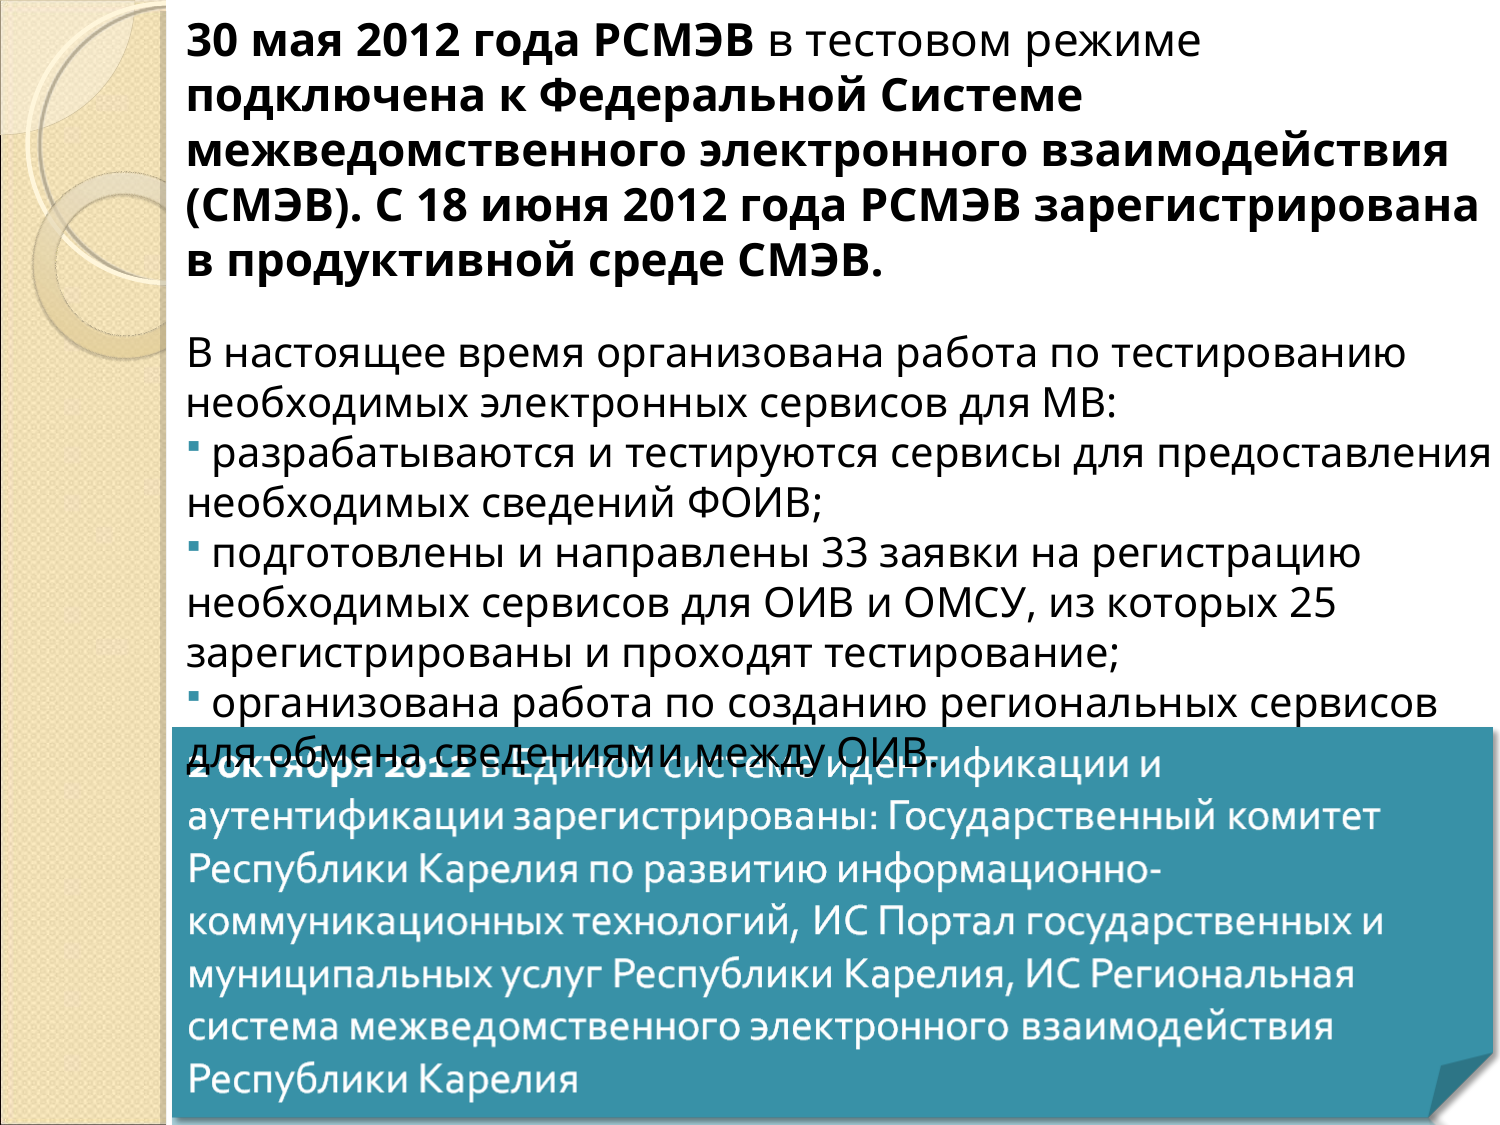

30 мая 2012 года РСМЭВ в тестовом режиме подключена к Федеральной Системе межведомственного электронного взаимодействия (СМЭВ). С 18 июня 2012 года РСМЭВ зарегистрирована в продуктивной среде СМЭВ.
В настоящее время организована работа по тестированию необходимых электронных сервисов для МВ:
 разрабатываются и тестируются сервисы для предоставления необходимых сведений ФОИВ;
 подготовлены и направлены 33 заявки на регистрацию необходимых сервисов для ОИВ и ОМСУ, из которых 25 зарегистрированы и проходят тестирование;
 организована работа по созданию региональных сервисов для обмена сведениями между ОИВ.